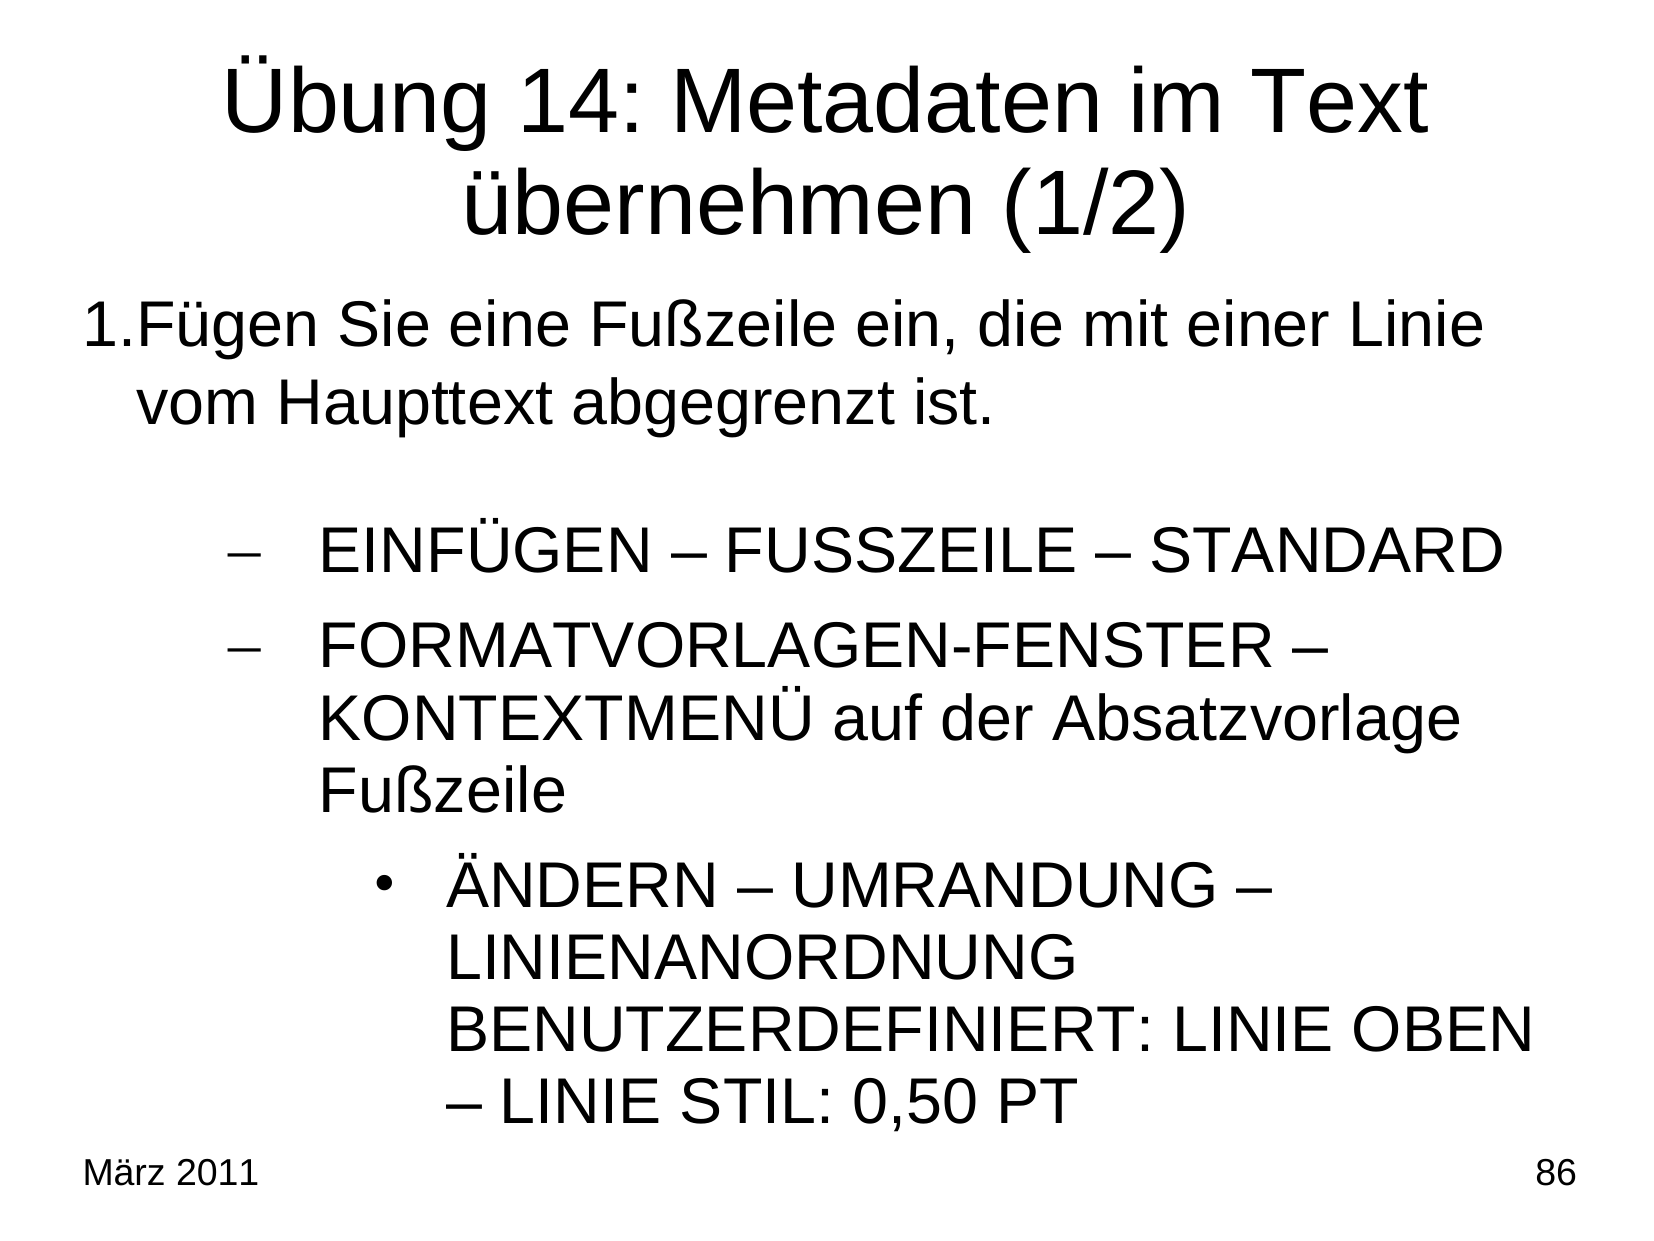

# Übung 14: Metadaten im Text übernehmen (1/2)
Fügen Sie eine Fußzeile ein, die mit einer Linie vom Haupttext abgegrenzt ist.
EINFÜGEN – FUSSZEILE – STANDARD
FORMATVORLAGEN-FENSTER – KONTEXTMENÜ auf der Absatzvorlage Fußzeile
ÄNDERN – UMRANDUNG – LINIENANORDNUNG BENUTZERDEFINIERT: LINIE OBEN – LINIE STIL: 0,50 PT
März 2011
86